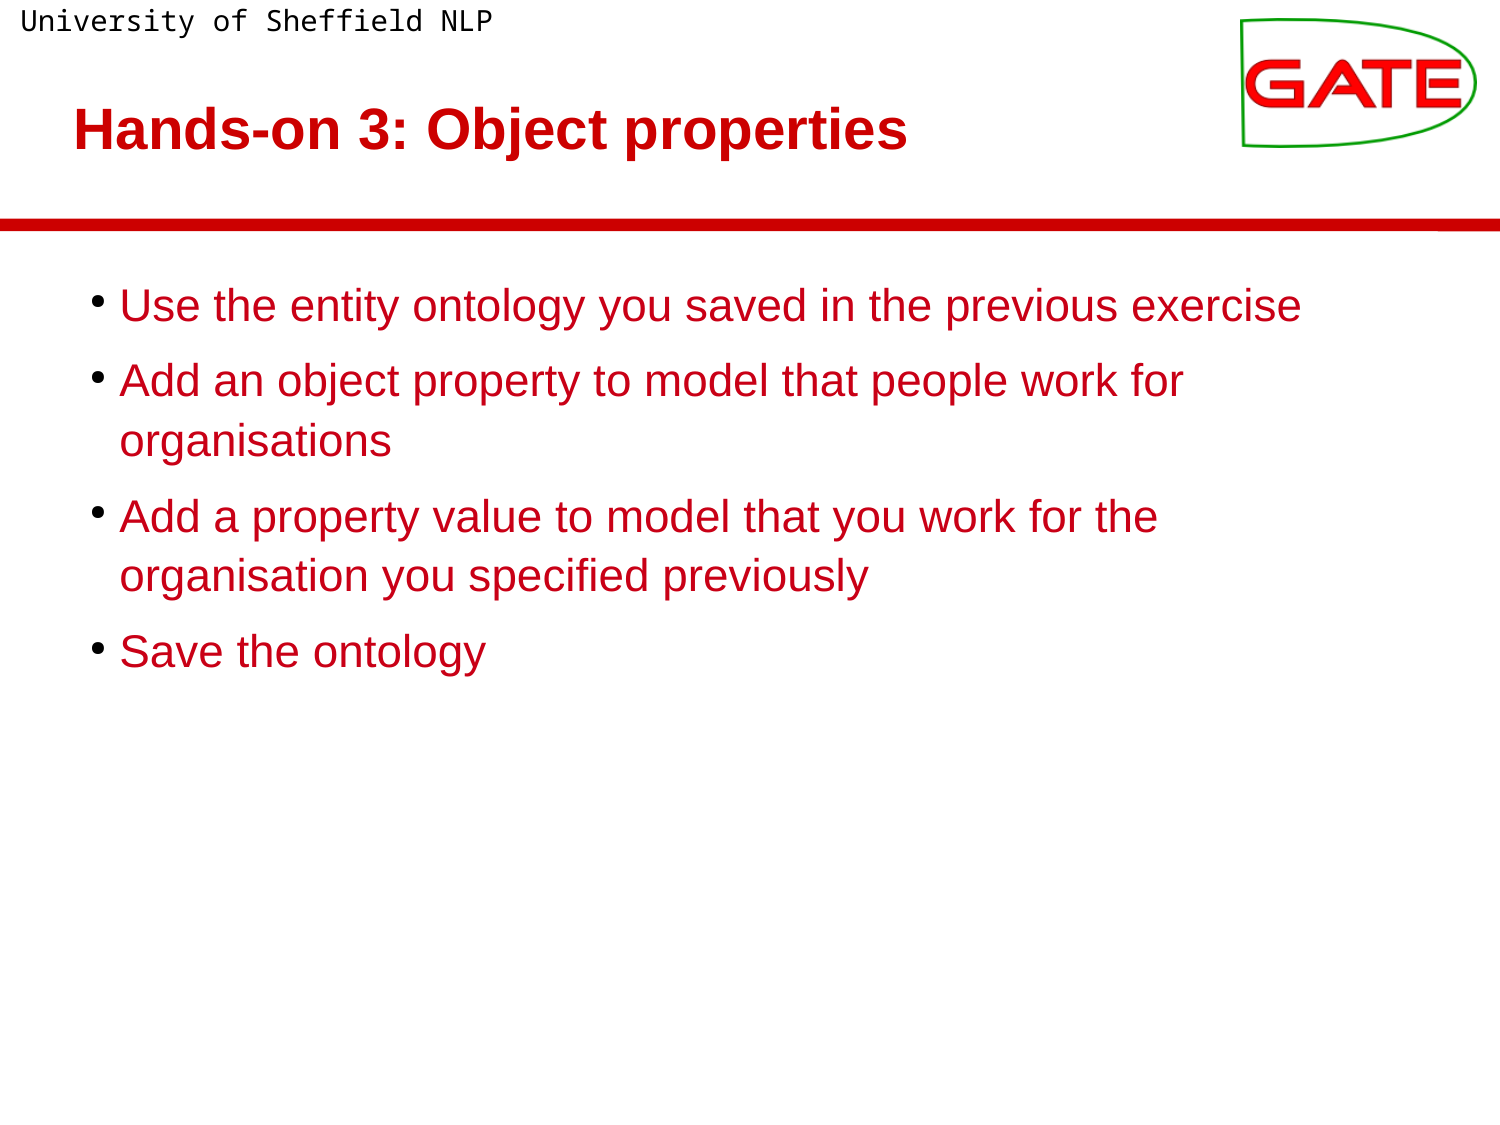

# Hands-on 3: Object properties
Use the entity ontology you saved in the previous exercise
Add an object property to model that people work for organisations
Add a property value to model that you work for the organisation you specified previously
Save the ontology